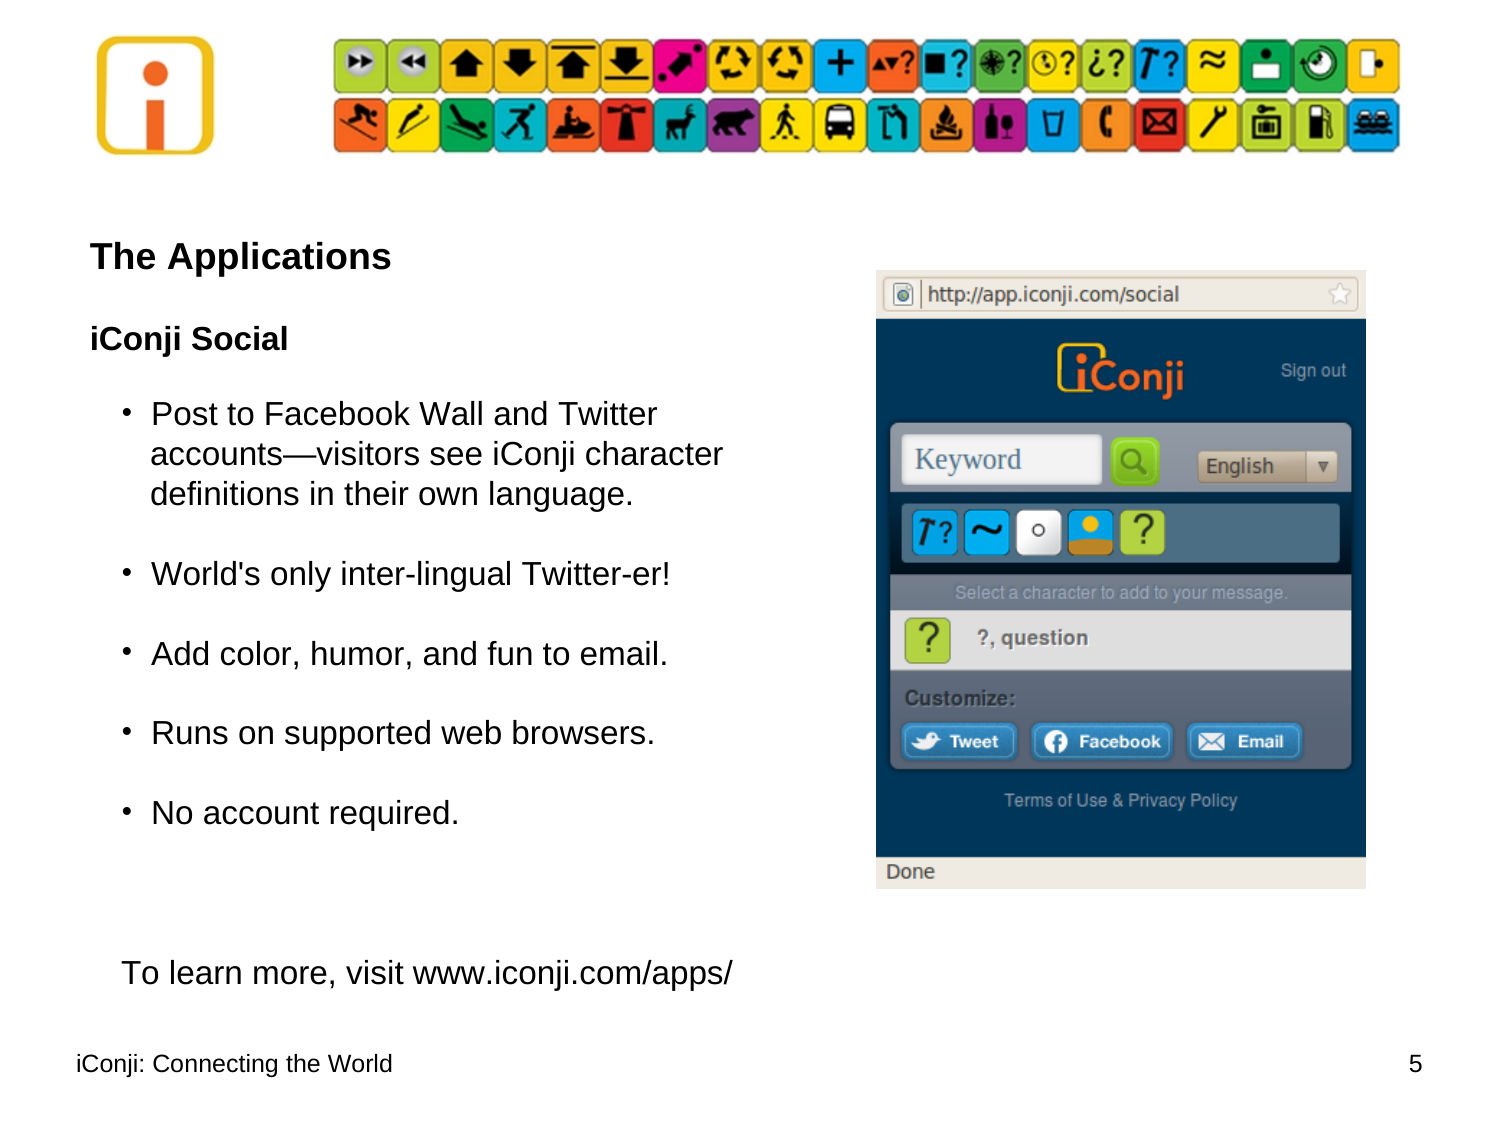

The Applications
iConji Social
 Post to Facebook Wall and Twitter
accounts—visitors see iConji character
definitions in their own language.
 World's only inter-lingual Twitter-er!
 Add color, humor, and fun to email.
 Runs on supported web browsers.
 No account required.
To learn more, visit www.iconji.com/apps/
5